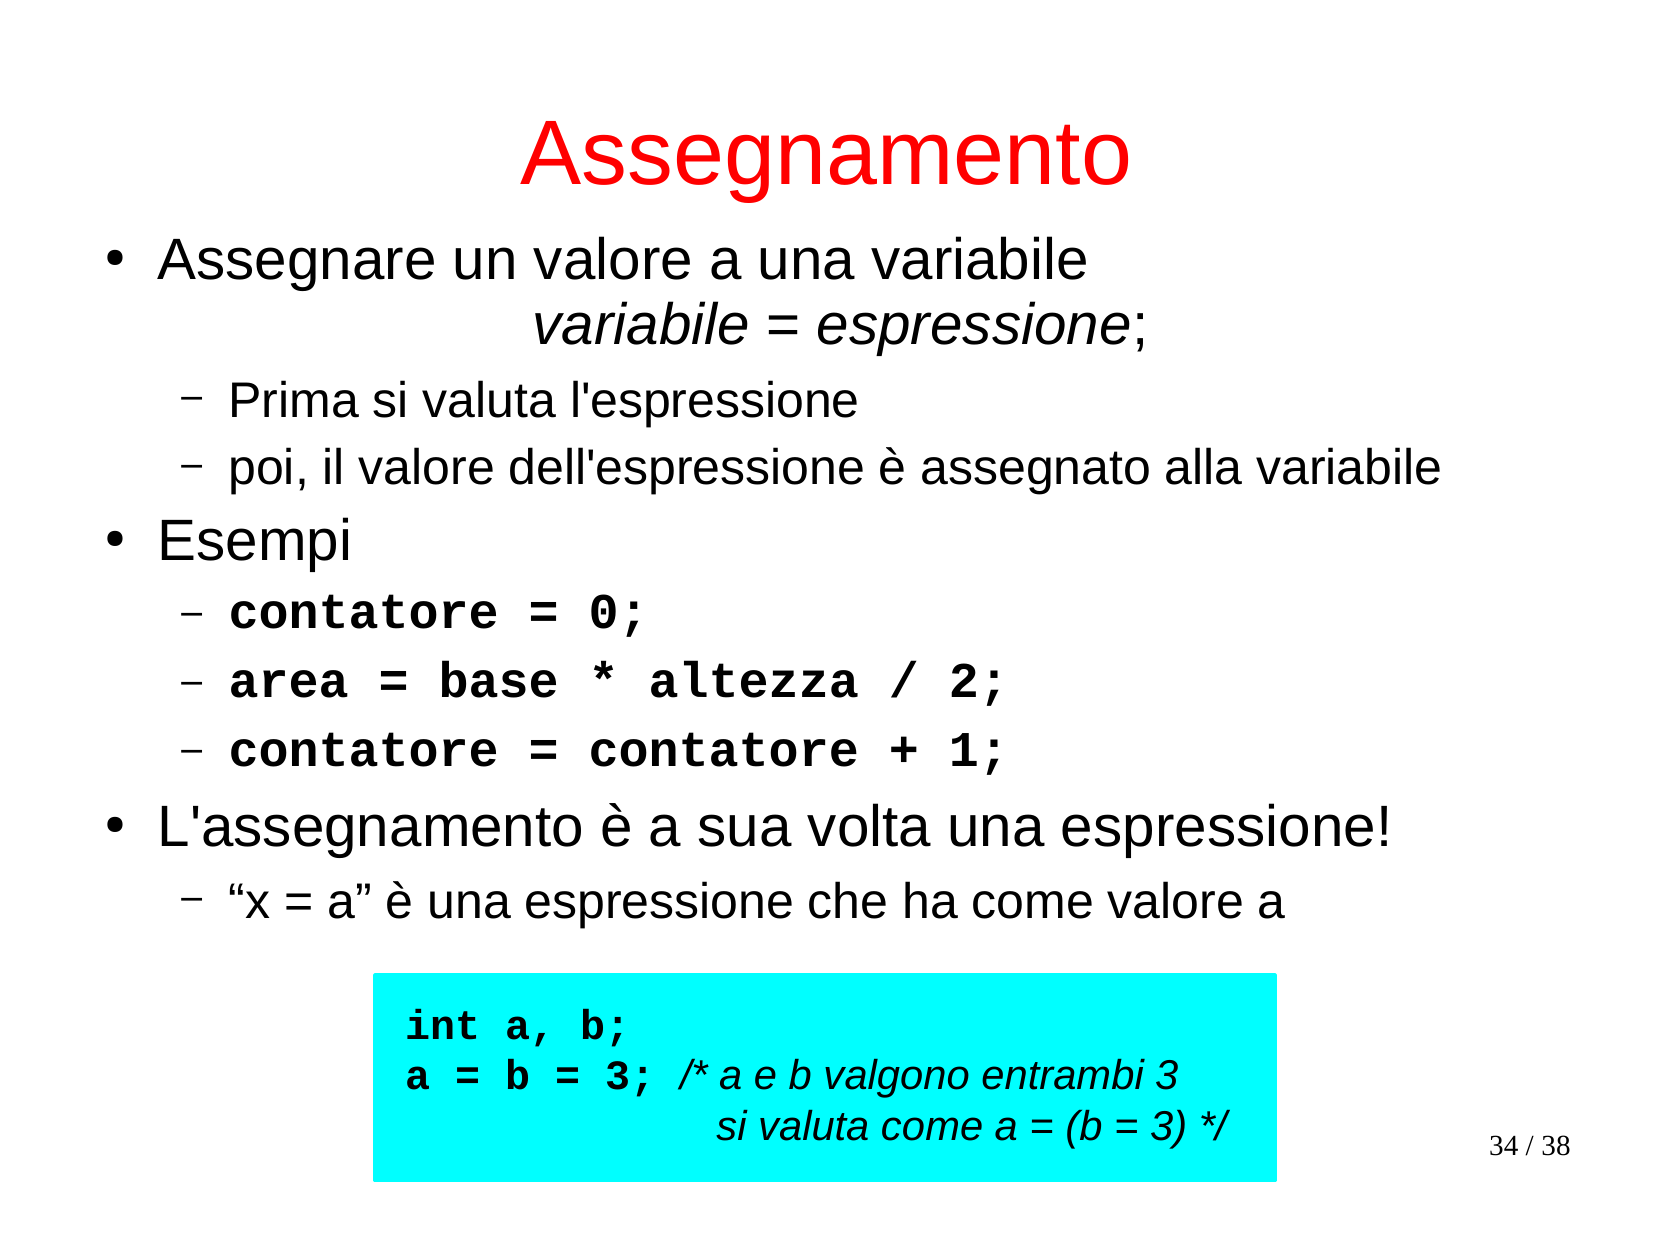

# Assegnamento
Assegnare un valore a una variabile
					variabile = espressione;
Prima si valuta l'espressione
poi, il valore dell'espressione è assegnato alla variabile
Esempi
contatore = 0;
area = base * altezza / 2;
contatore = contatore + 1;
L'assegnamento è a sua volta una espressione!
“x = a” è una espressione che ha come valore a
int a, b;
a = b = 3; /* a e b valgono entrambi 3
 				 si valuta come a = (b = 3) */
Linguaggio C - Espressioni
34